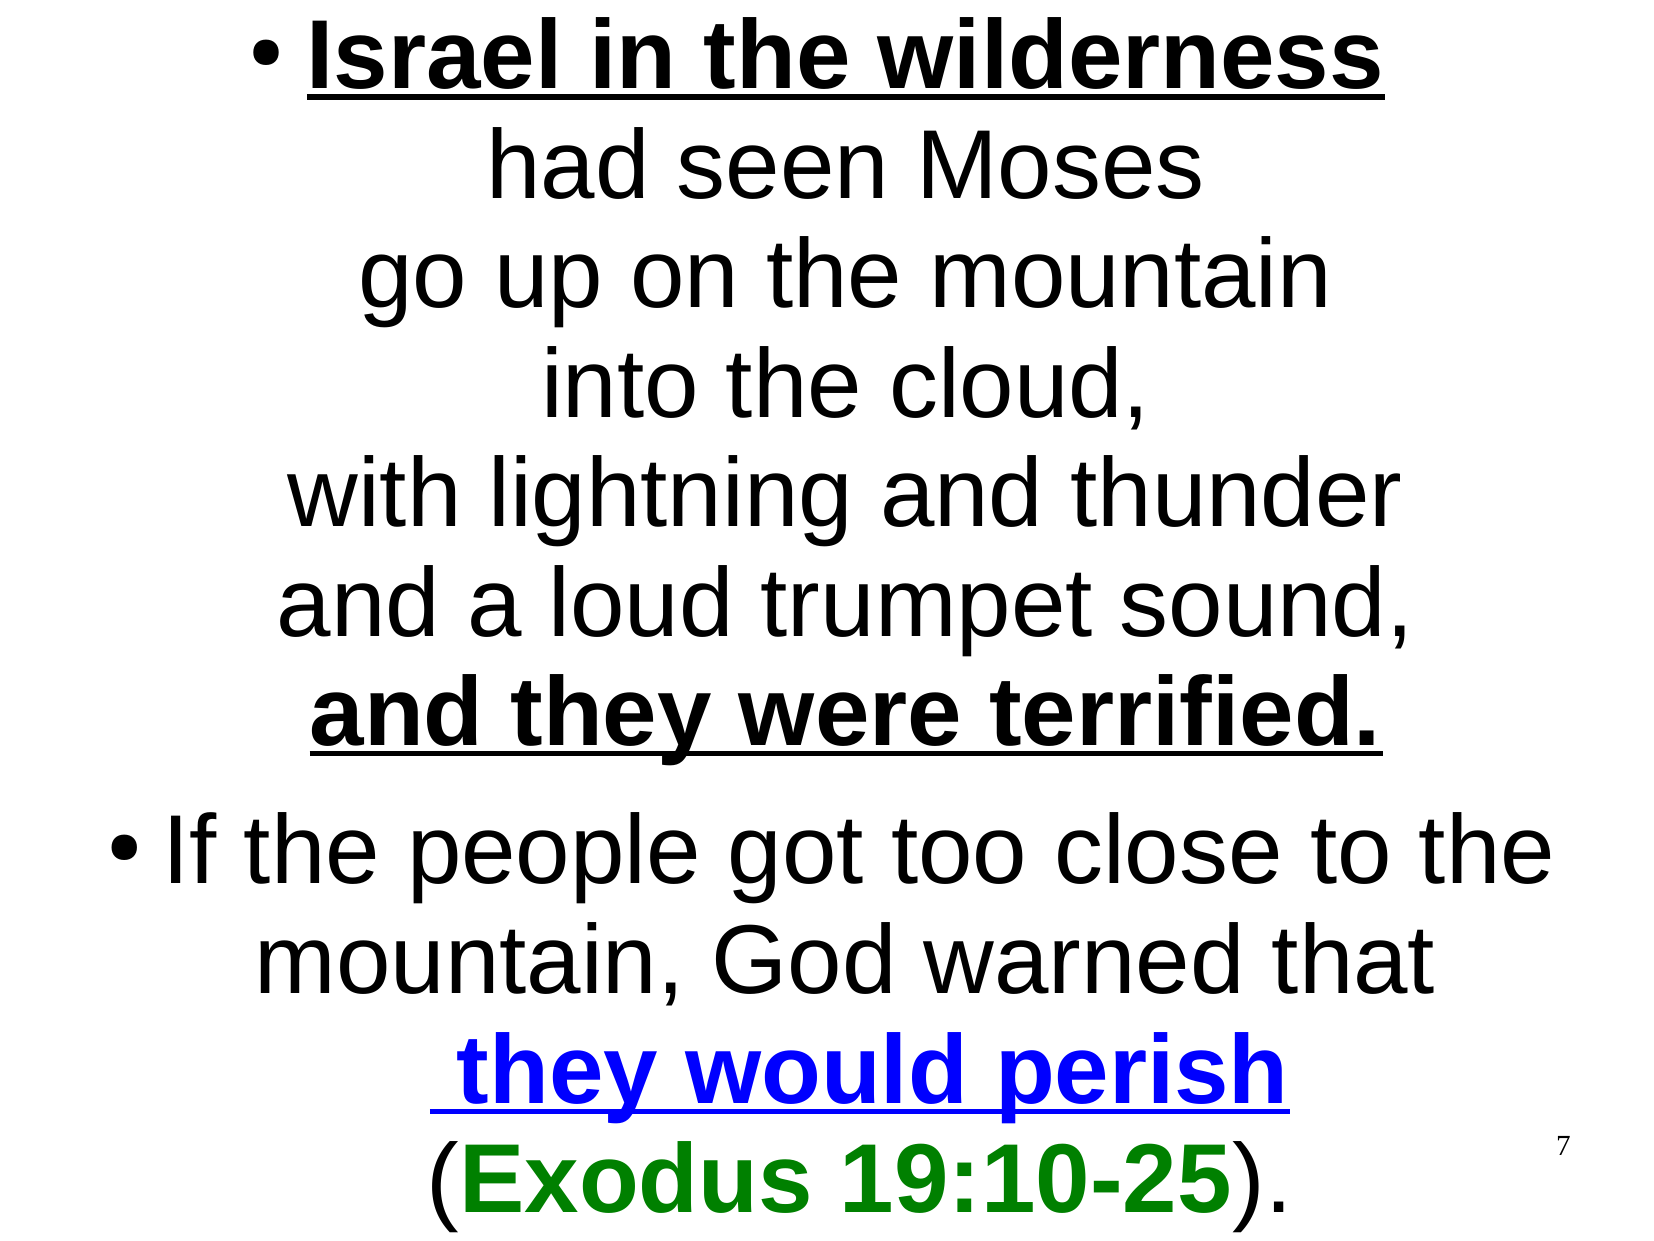

# Israel in the wilderness had seen Moses go up on the mountain into the cloud, with lightning and thunder and a loud trumpet sound, and they were terrified.
If the people got too close to the mountain, God warned that
 they would perish
(Exodus 19:10-25).
7